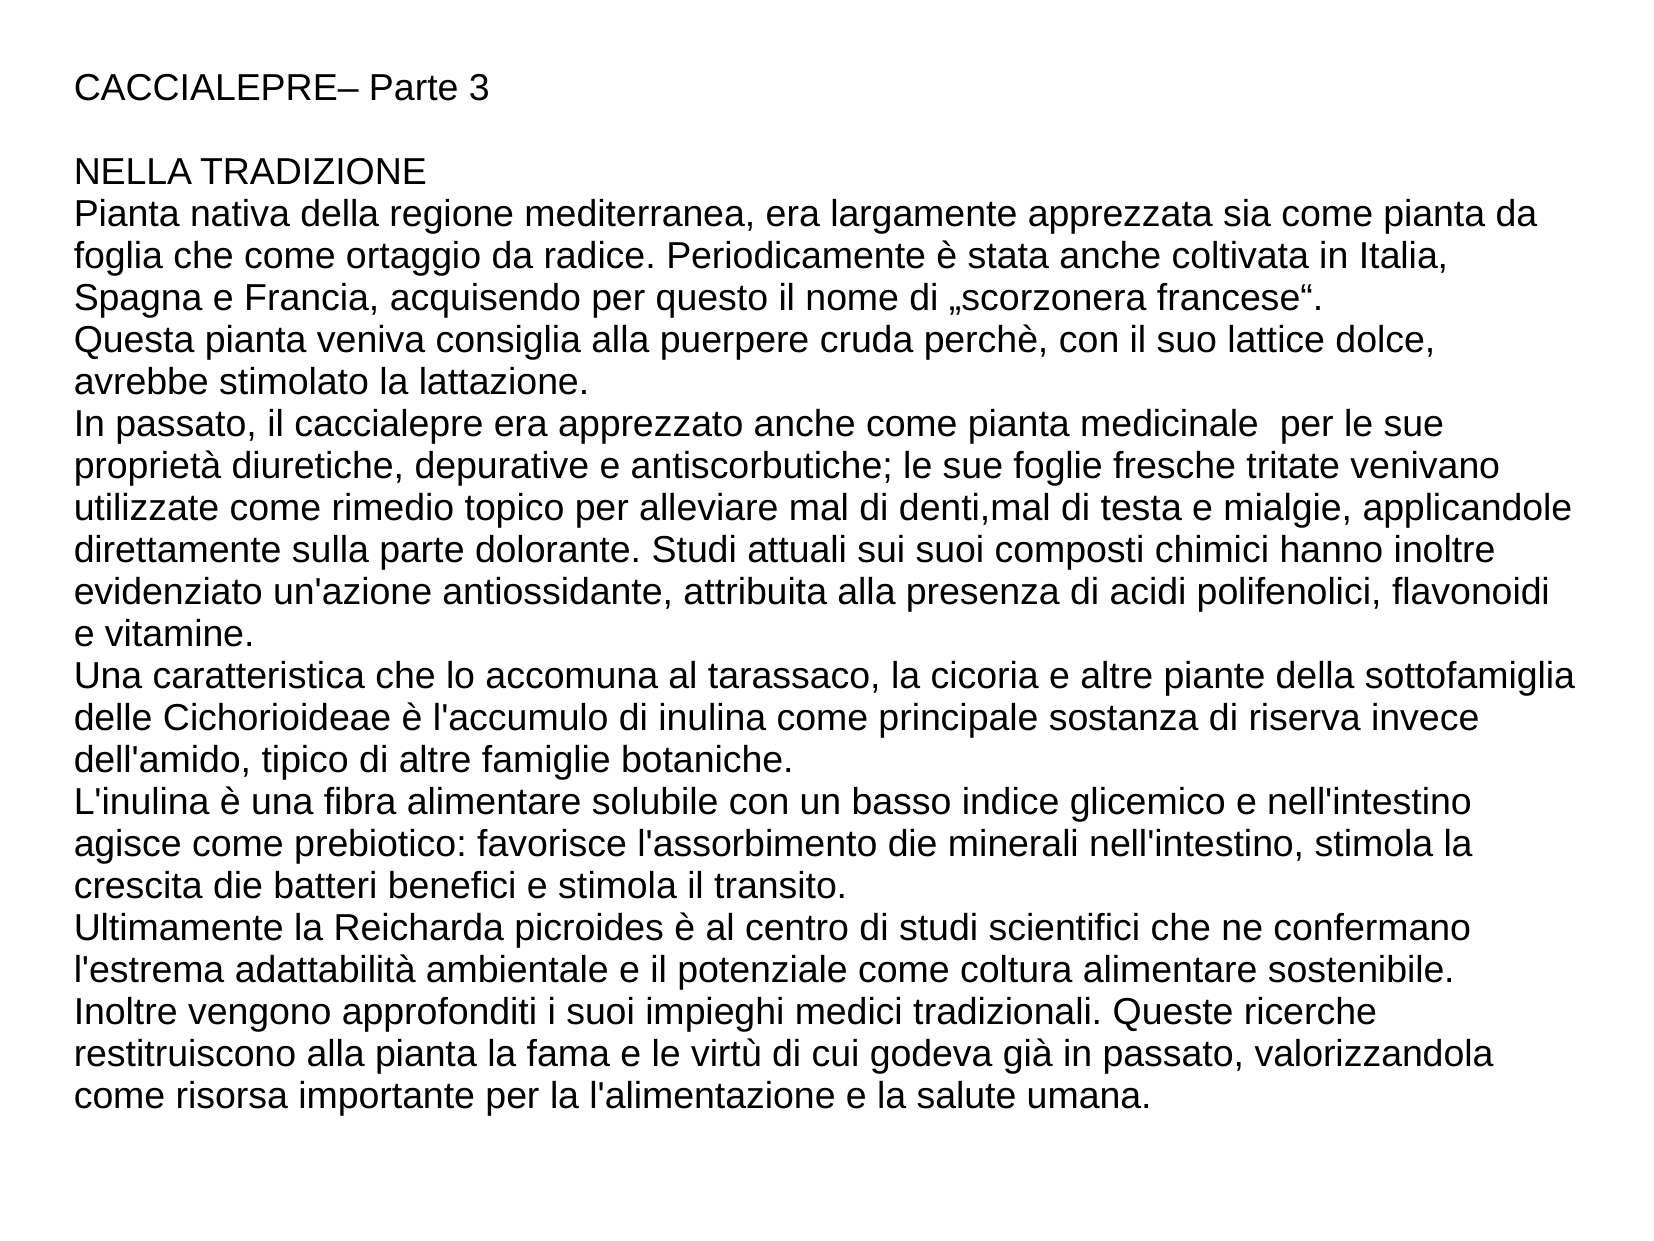

CACCIALEPRE– Parte 3
NELLA TRADIZIONE
Pianta nativa della regione mediterranea, era largamente apprezzata sia come pianta da foglia che come ortaggio da radice. Periodicamente è stata anche coltivata in Italia, Spagna e Francia, acquisendo per questo il nome di „scorzonera francese“.
Questa pianta veniva consiglia alla puerpere cruda perchè, con il suo lattice dolce, avrebbe stimolato la lattazione.
In passato, il caccialepre era apprezzato anche come pianta medicinale per le sue proprietà diuretiche, depurative e antiscorbutiche; le sue foglie fresche tritate venivano utilizzate come rimedio topico per alleviare mal di denti,mal di testa e mialgie, applicandole direttamente sulla parte dolorante. Studi attuali sui suoi composti chimici hanno inoltre evidenziato un'azione antiossidante, attribuita alla presenza di acidi polifenolici, flavonoidi e vitamine.
Una caratteristica che lo accomuna al tarassaco, la cicoria e altre piante della sottofamiglia delle Cichorioideae è l'accumulo di inulina come principale sostanza di riserva invece dell'amido, tipico di altre famiglie botaniche.
L'inulina è una fibra alimentare solubile con un basso indice glicemico e nell'intestino agisce come prebiotico: favorisce l'assorbimento die minerali nell'intestino, stimola la crescita die batteri benefici e stimola il transito.
Ultimamente la Reicharda picroides è al centro di studi scientifici che ne confermano l'estrema adattabilità ambientale e il potenziale come coltura alimentare sostenibile.
Inoltre vengono approfonditi i suoi impieghi medici tradizionali. Queste ricerche restitruiscono alla pianta la fama e le virtù di cui godeva già in passato, valorizzandola come risorsa importante per la l'alimentazione e la salute umana.